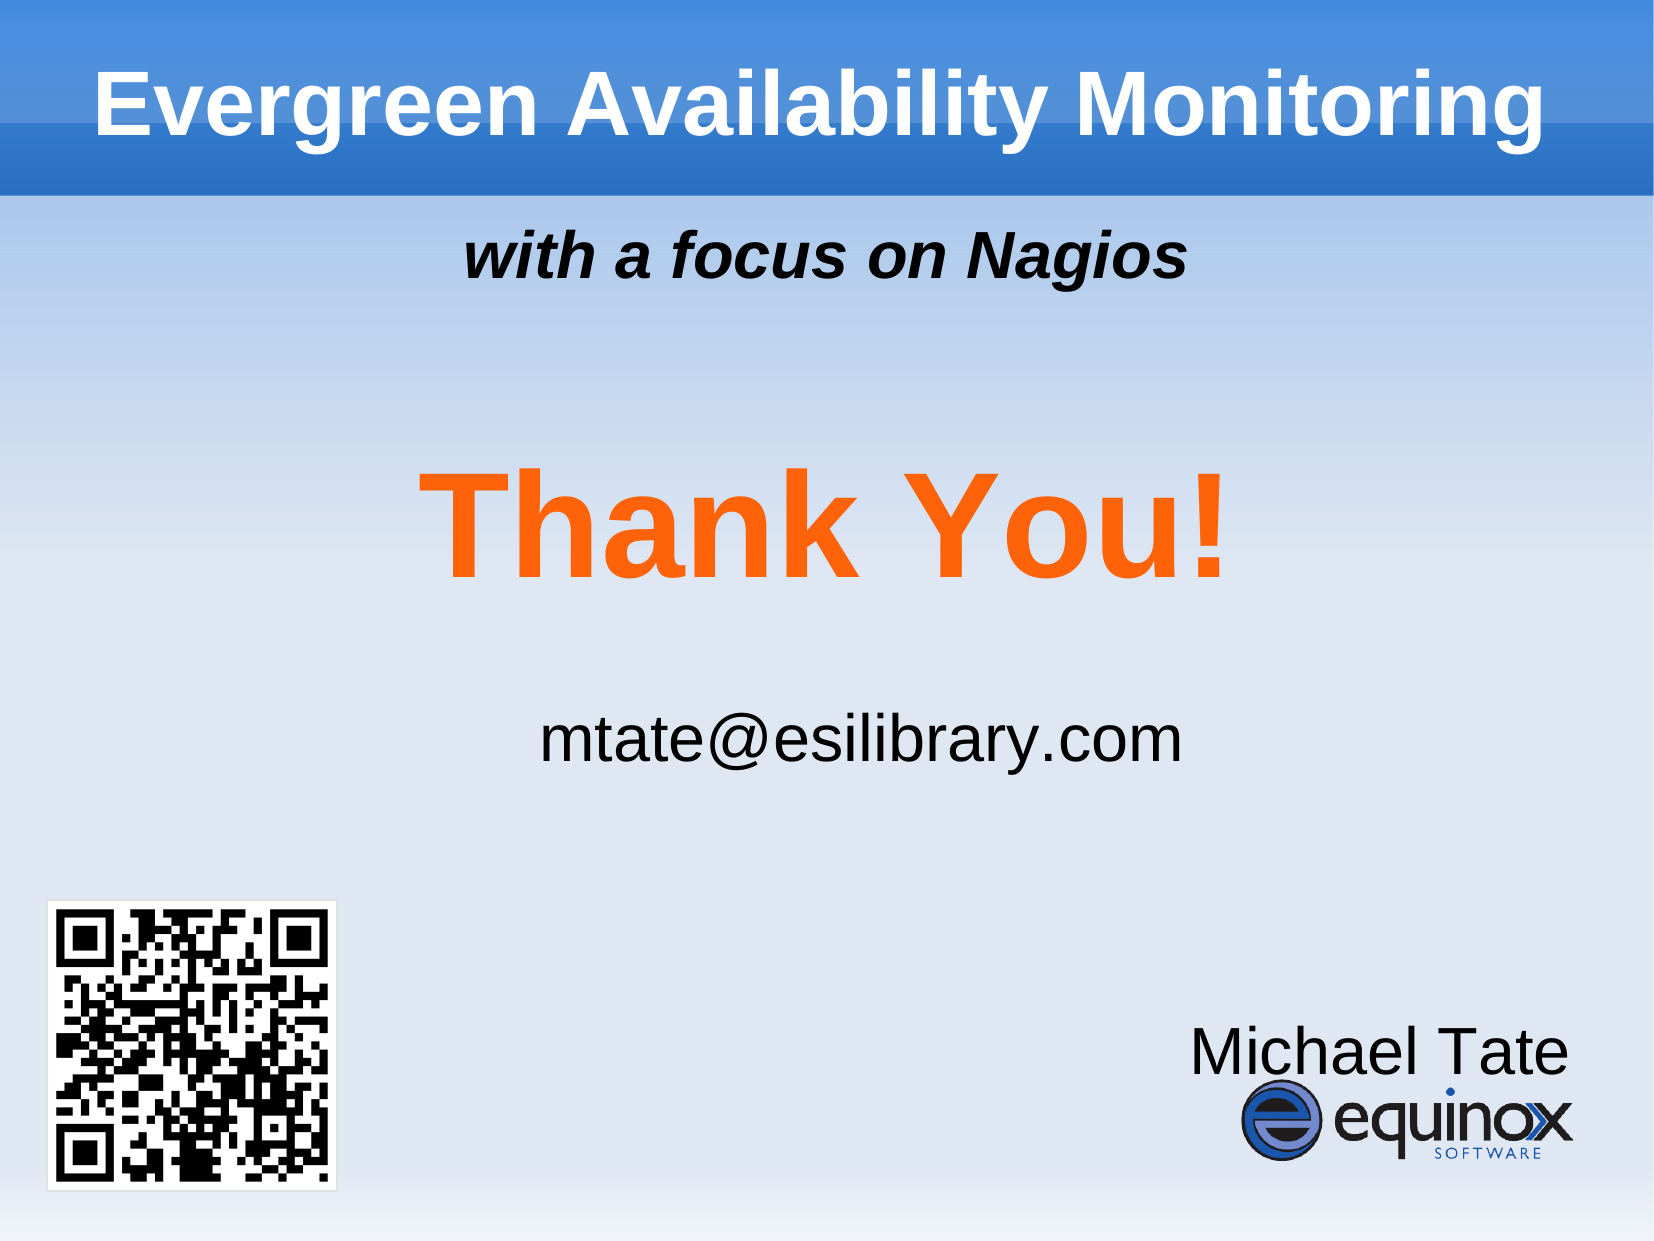

# Evergreen Availability Monitoring
with a focus on Nagios
Thank You!
mtate@esilibrary.com
Michael Tate